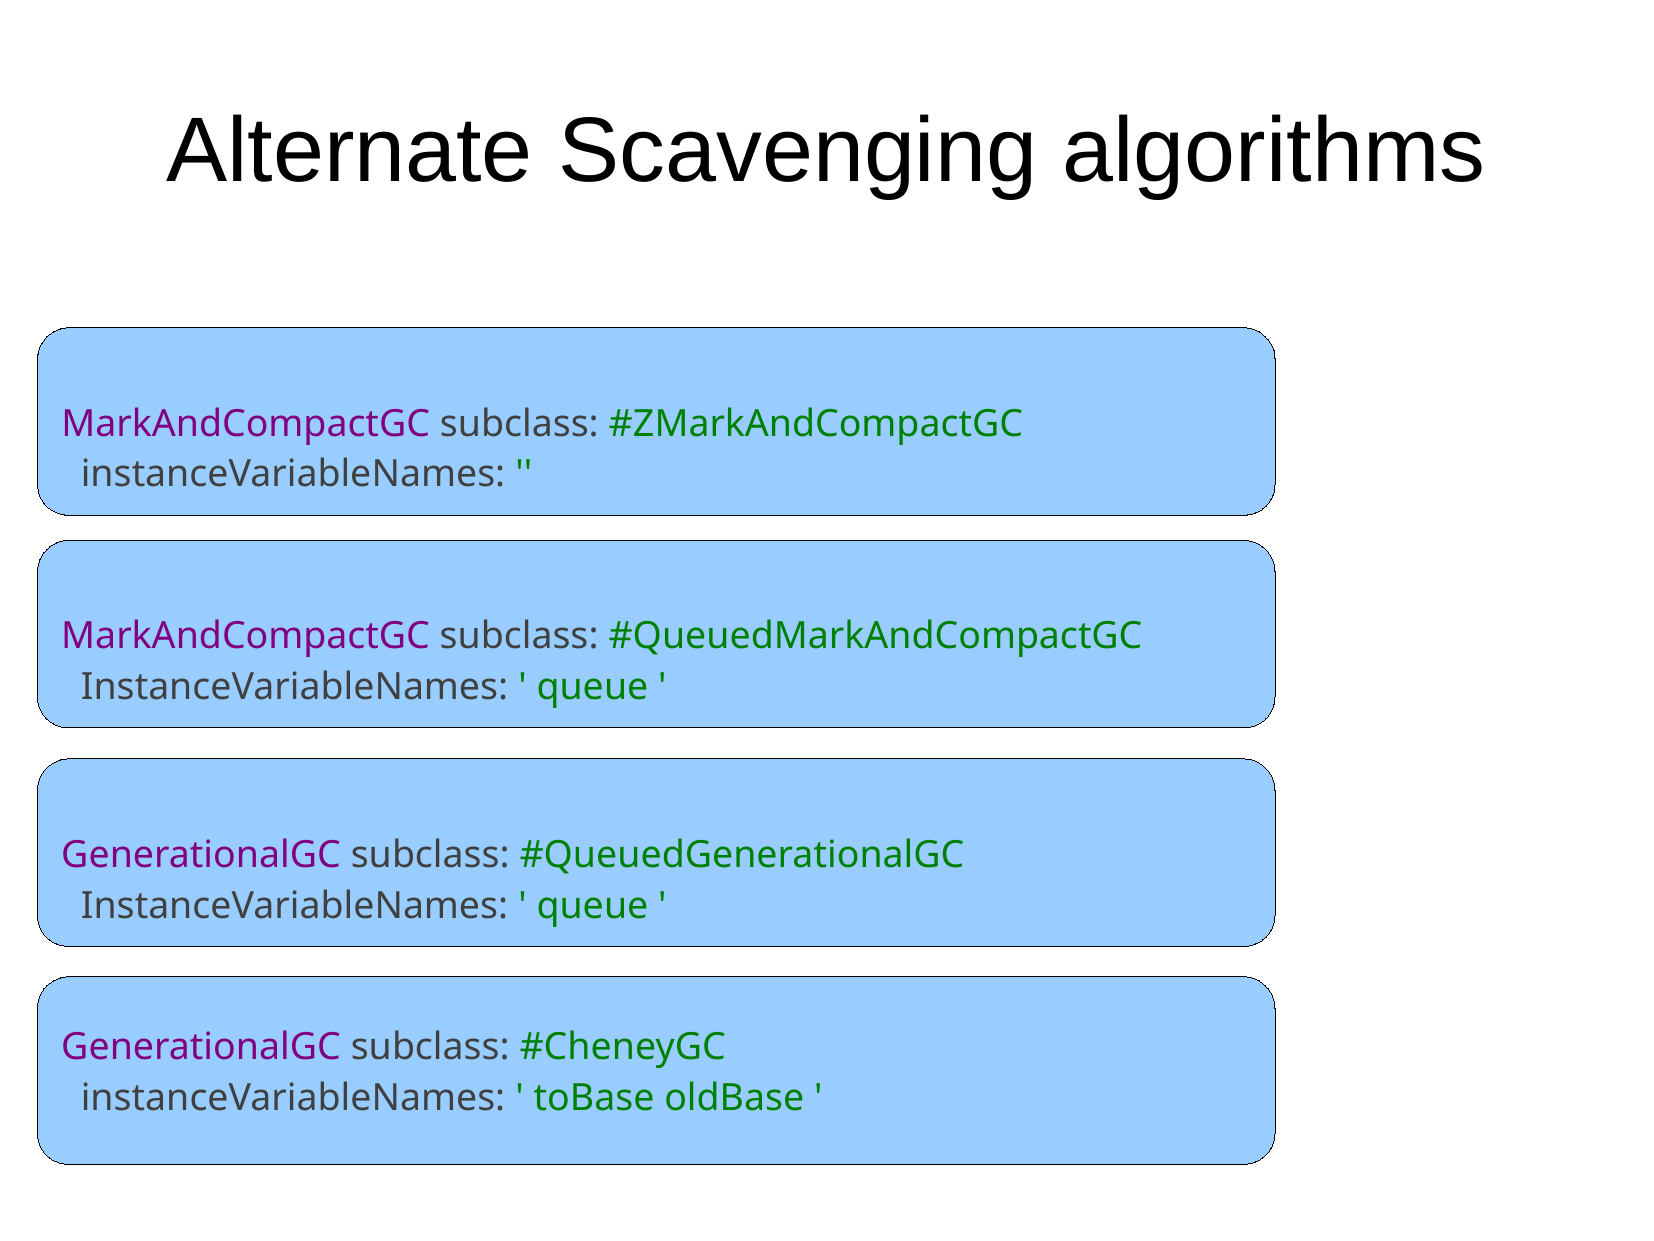

Alternate Scavenging algorithms
MarkAndCompactGC subclass: #ZMarkAndCompactGC
 instanceVariableNames: ''
MarkAndCompactGC subclass: #QueuedMarkAndCompactGC
 InstanceVariableNames: ' queue '
GenerationalGC subclass: #QueuedGenerationalGC
 InstanceVariableNames: ' queue '
GenerationalGC subclass: #CheneyGC
 instanceVariableNames: ' toBase oldBase '